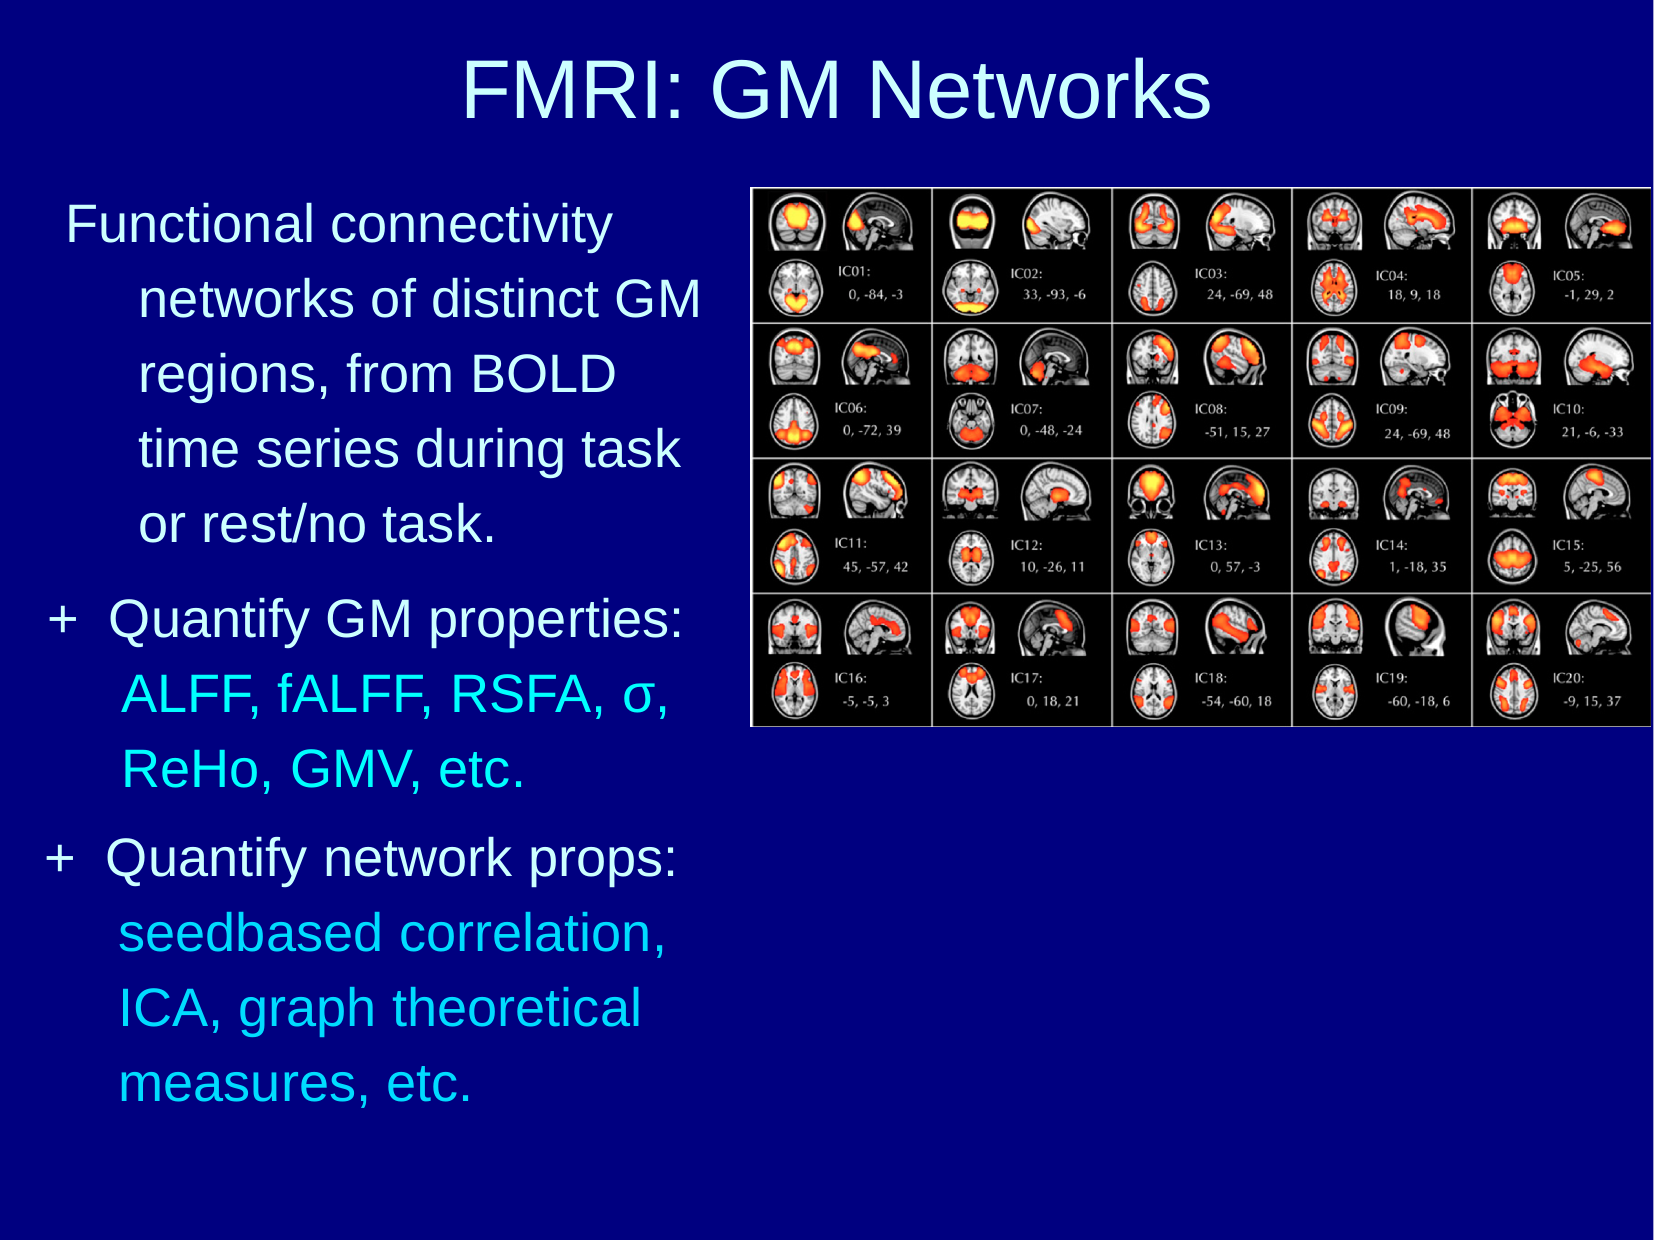

# FMRI: GM Networks
Functional connectivity
	networks of distinct GM
	regions, from BOLD
	time series during task
	or rest/no task.
+ Quantify GM properties:
	ALFF, fALFF, RSFA, σ,
	ReHo, GMV, etc.
+ Quantify network props:
	seedbased correlation,
	ICA, graph theoretical
	measures, etc.